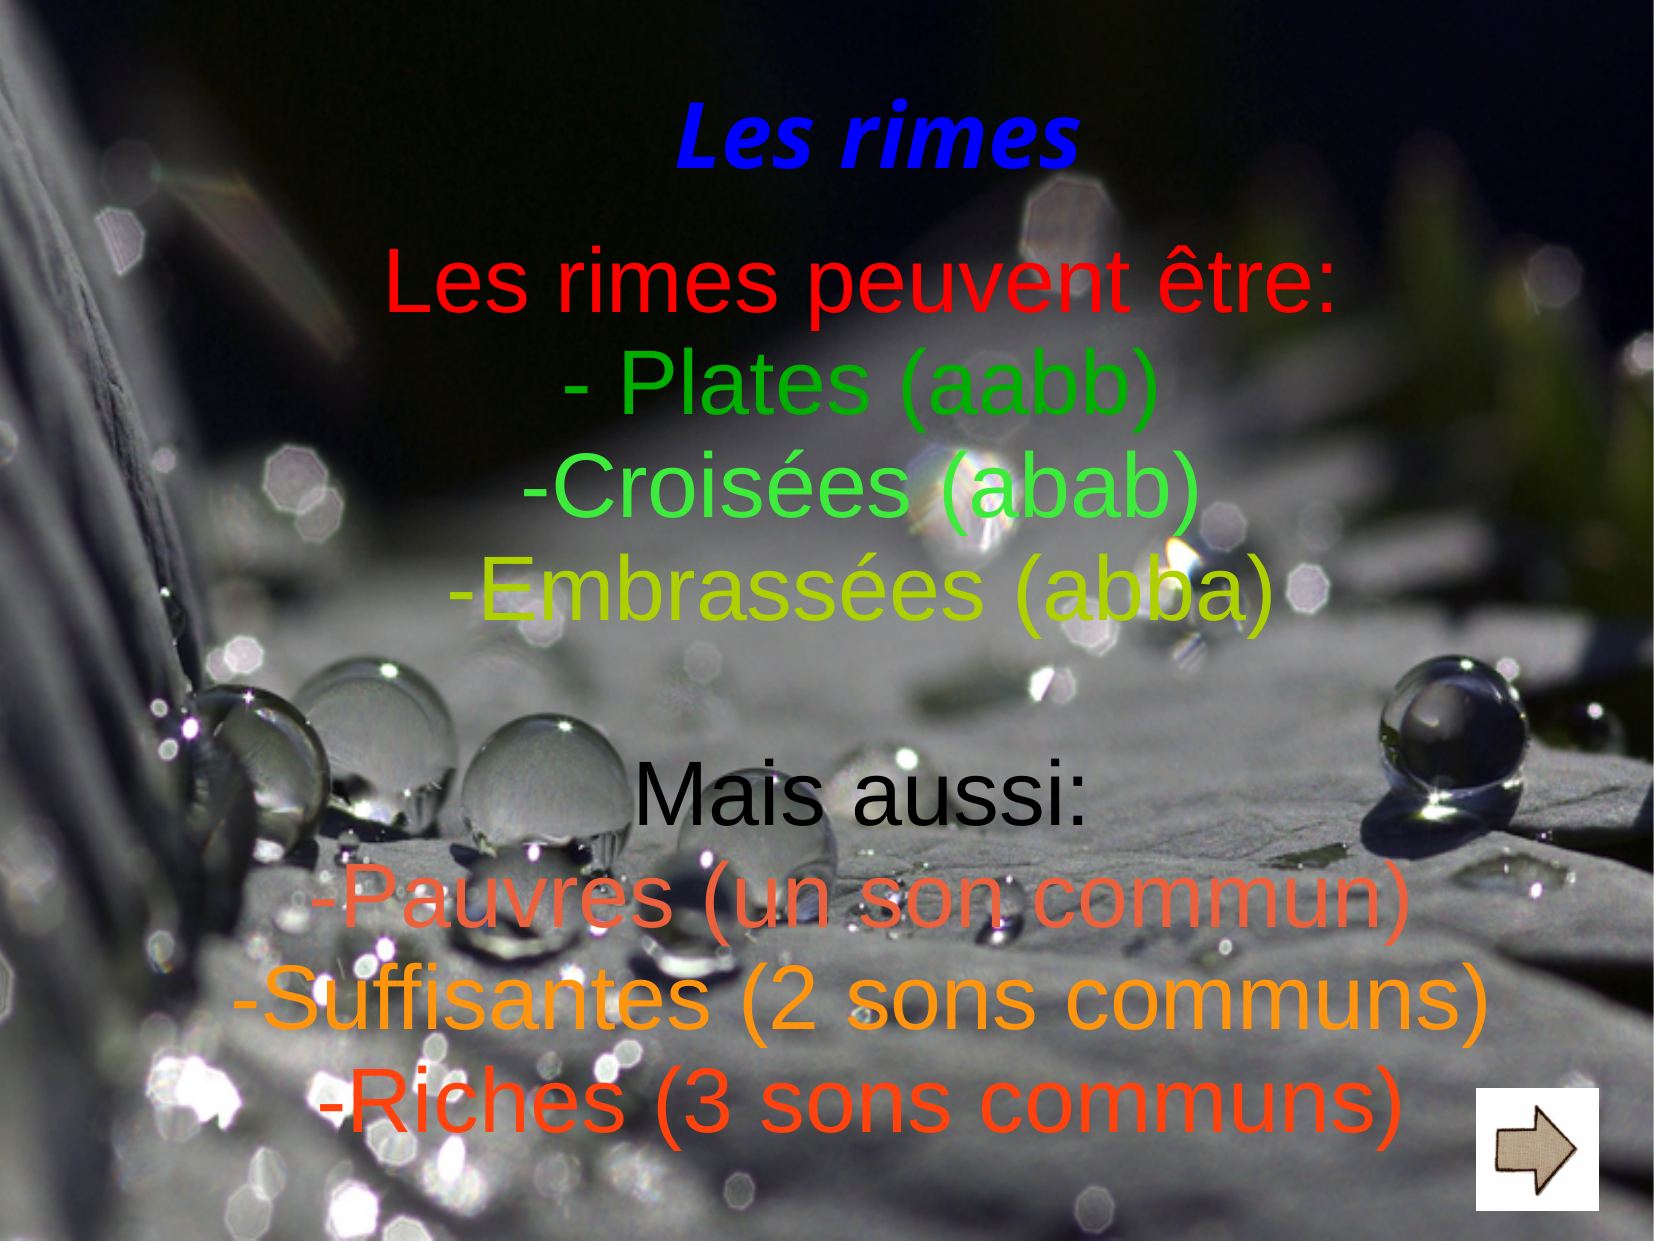

# Les rimes
Les rimes peuvent être:
- Plates (aabb)
-Croisées (abab)
-Embrassées (abba)
Mais aussi:
-Pauvres (un son commun)
-Suffisantes (2 sons communs)
-Riches (3 sons communs)